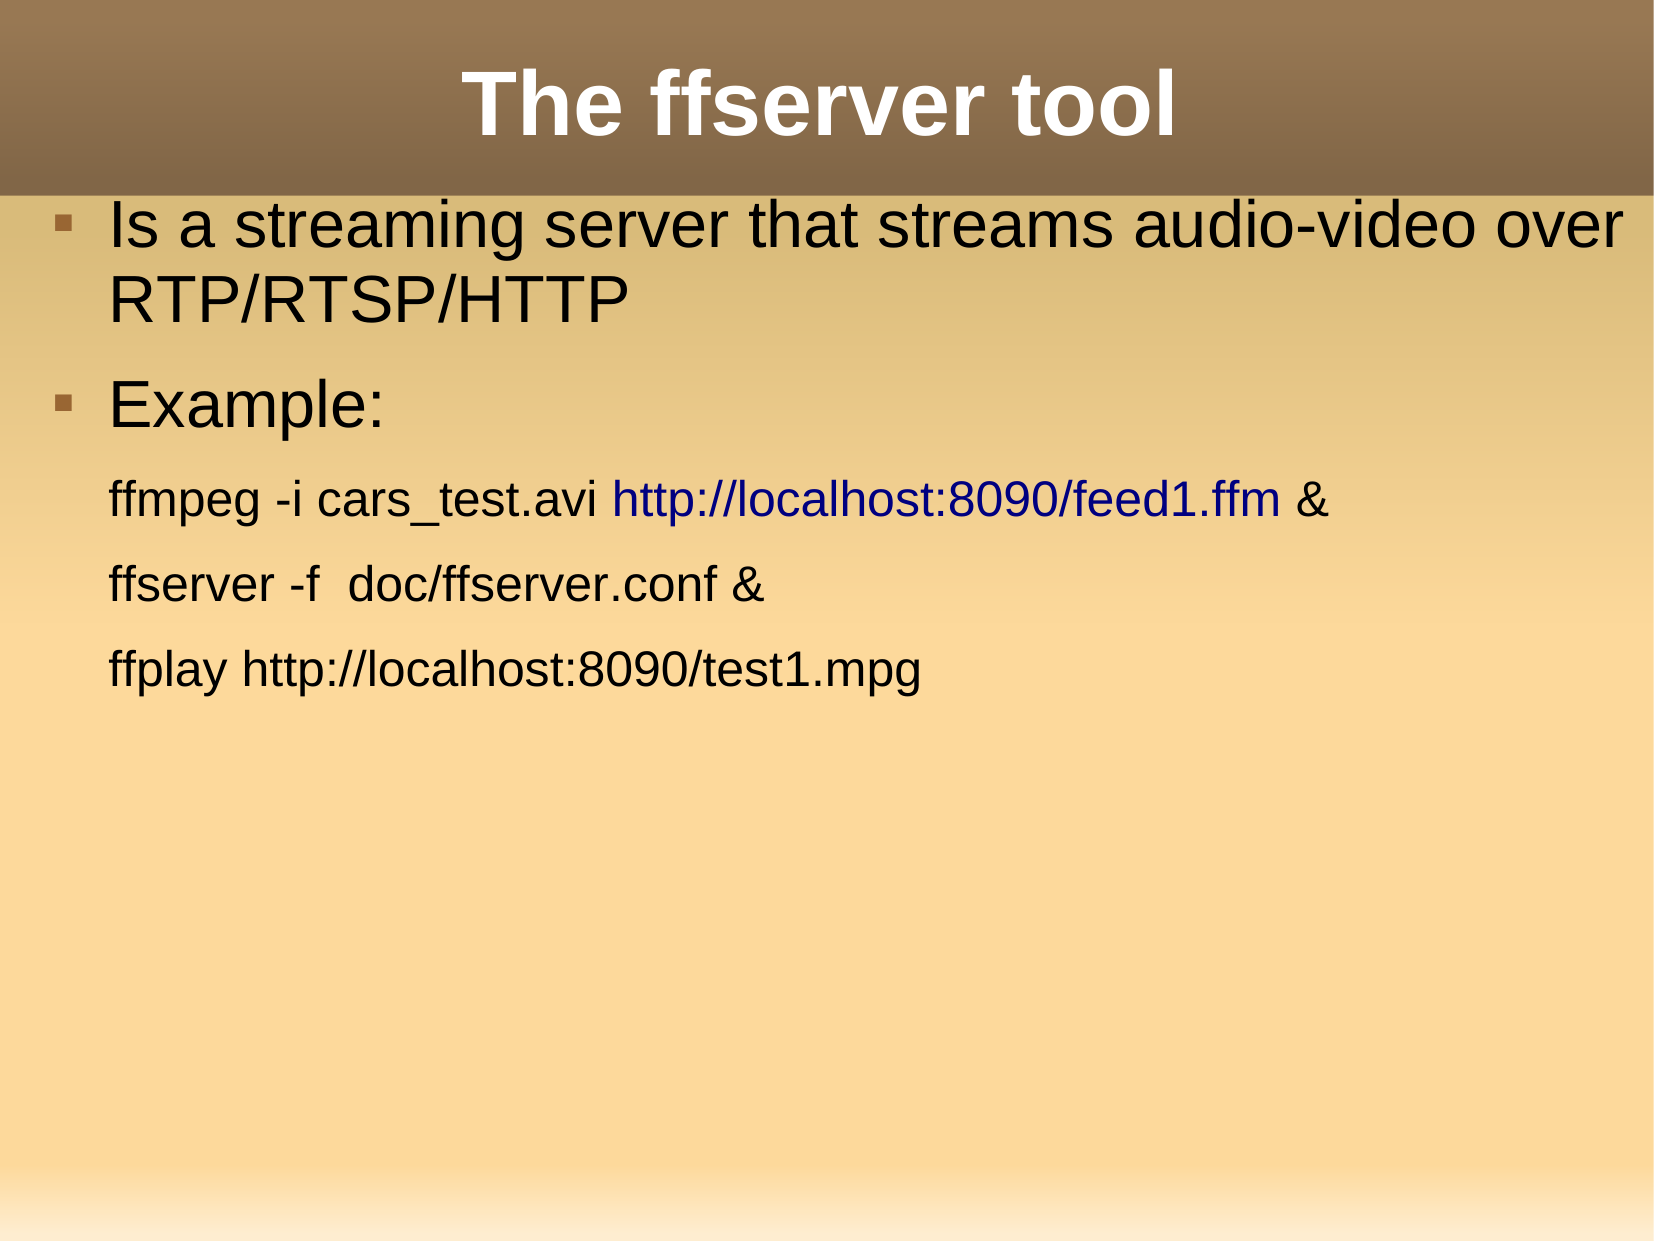

# The ffserver tool
Is a streaming server that streams audio-video over RTP/RTSP/HTTP
Example:
ffmpeg -i cars_test.avi http://localhost:8090/feed1.ffm &
ffserver -f doc/ffserver.conf &
ffplay http://localhost:8090/test1.mpg